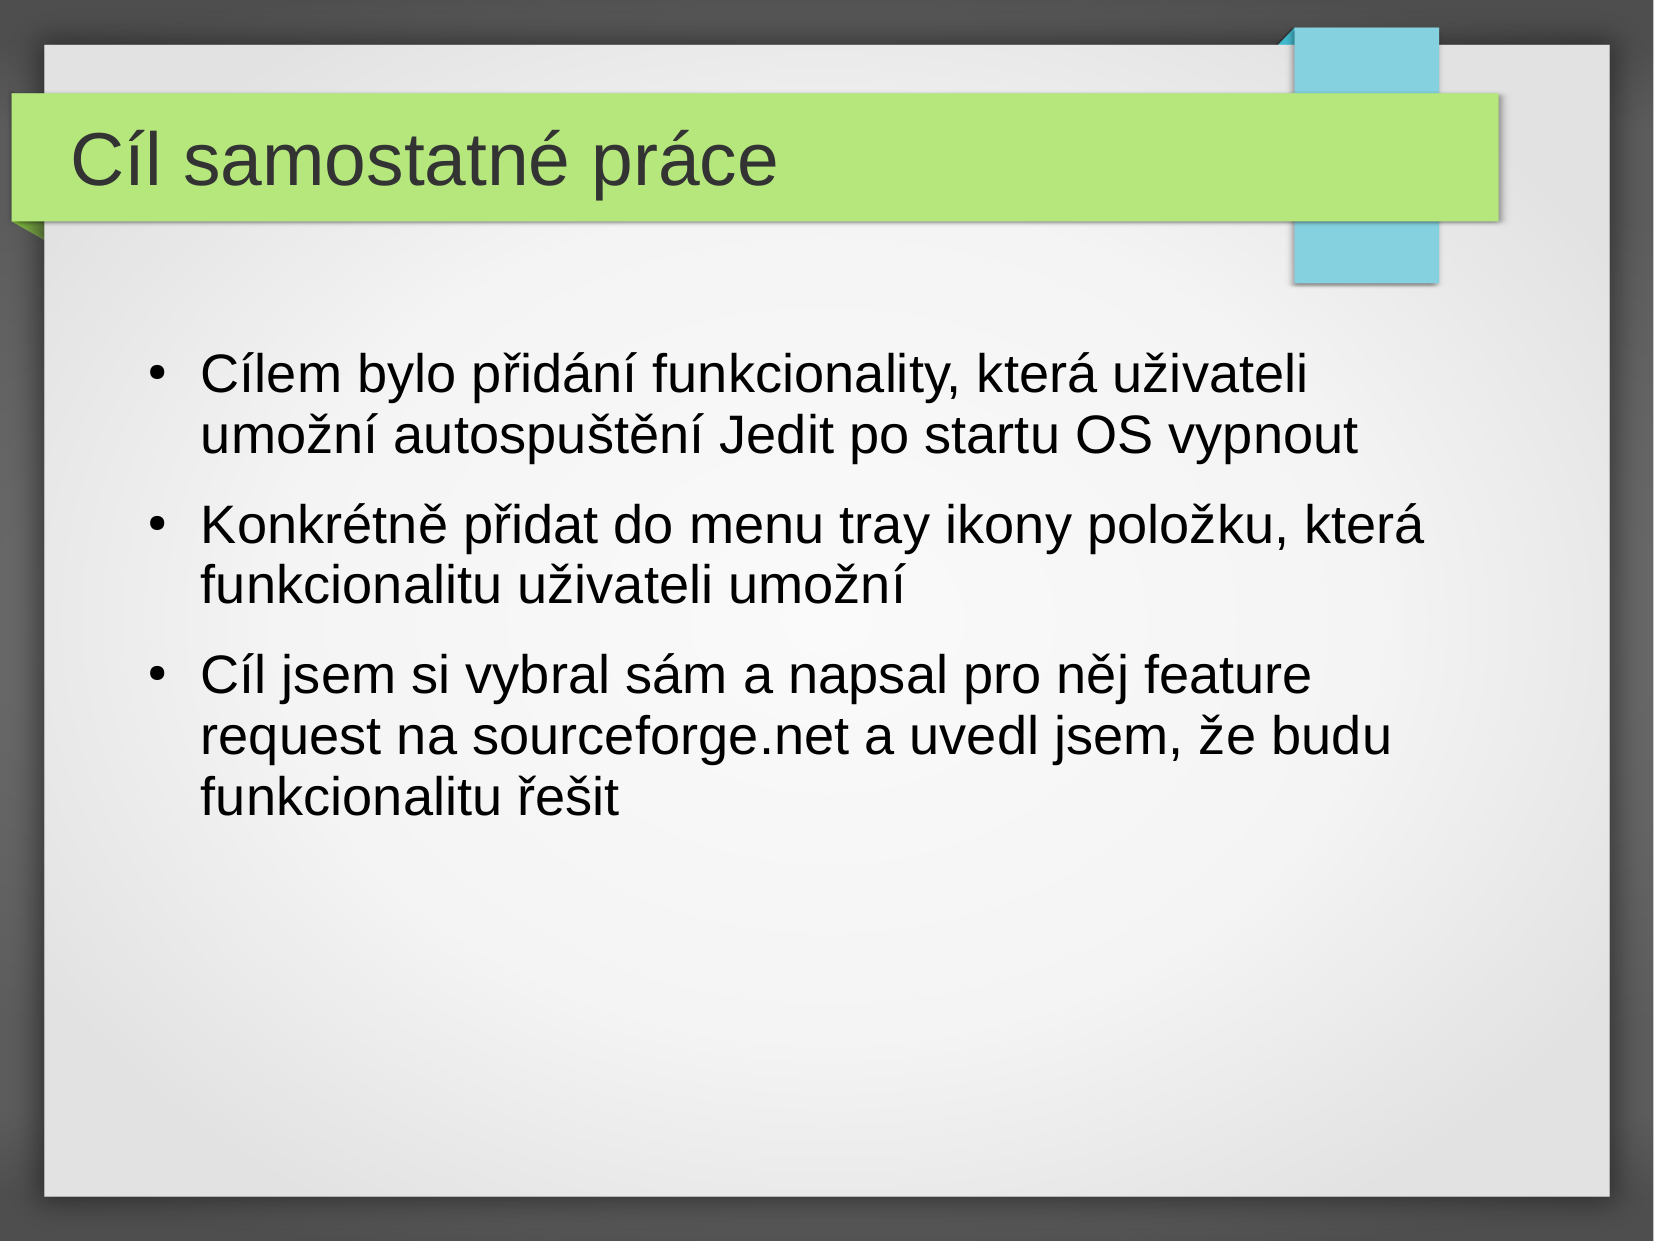

# Cíl samostatné práce
Cílem bylo přidání funkcionality, která uživateli umožní autospuštění Jedit po startu OS vypnout
Konkrétně přidat do menu tray ikony položku, která funkcionalitu uživateli umožní
Cíl jsem si vybral sám a napsal pro něj feature request na sourceforge.net a uvedl jsem, že budu funkcionalitu řešit